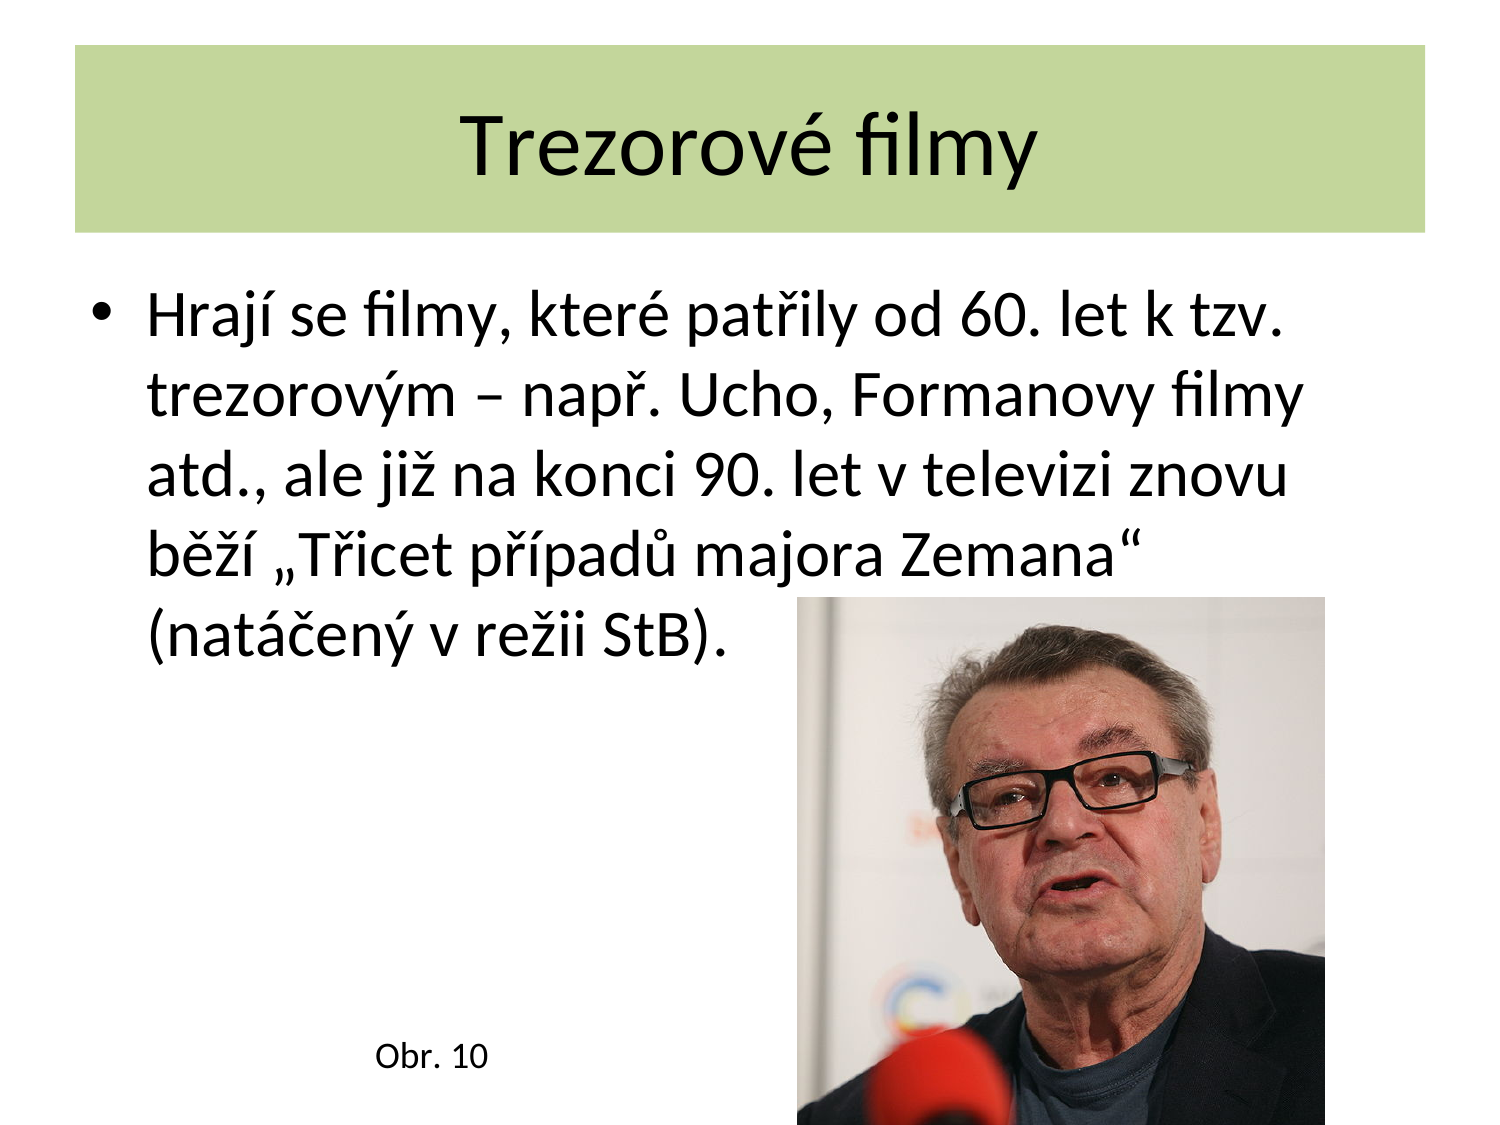

# Trezorové filmy
Hrají se filmy, které patřily od 60. let k tzv. trezorovým – např. Ucho, Formanovy filmy atd., ale již na konci 90. let v televizi znovu běží „Třicet případů majora Zemana“ (natáčený v režii StB).
Obr. 10